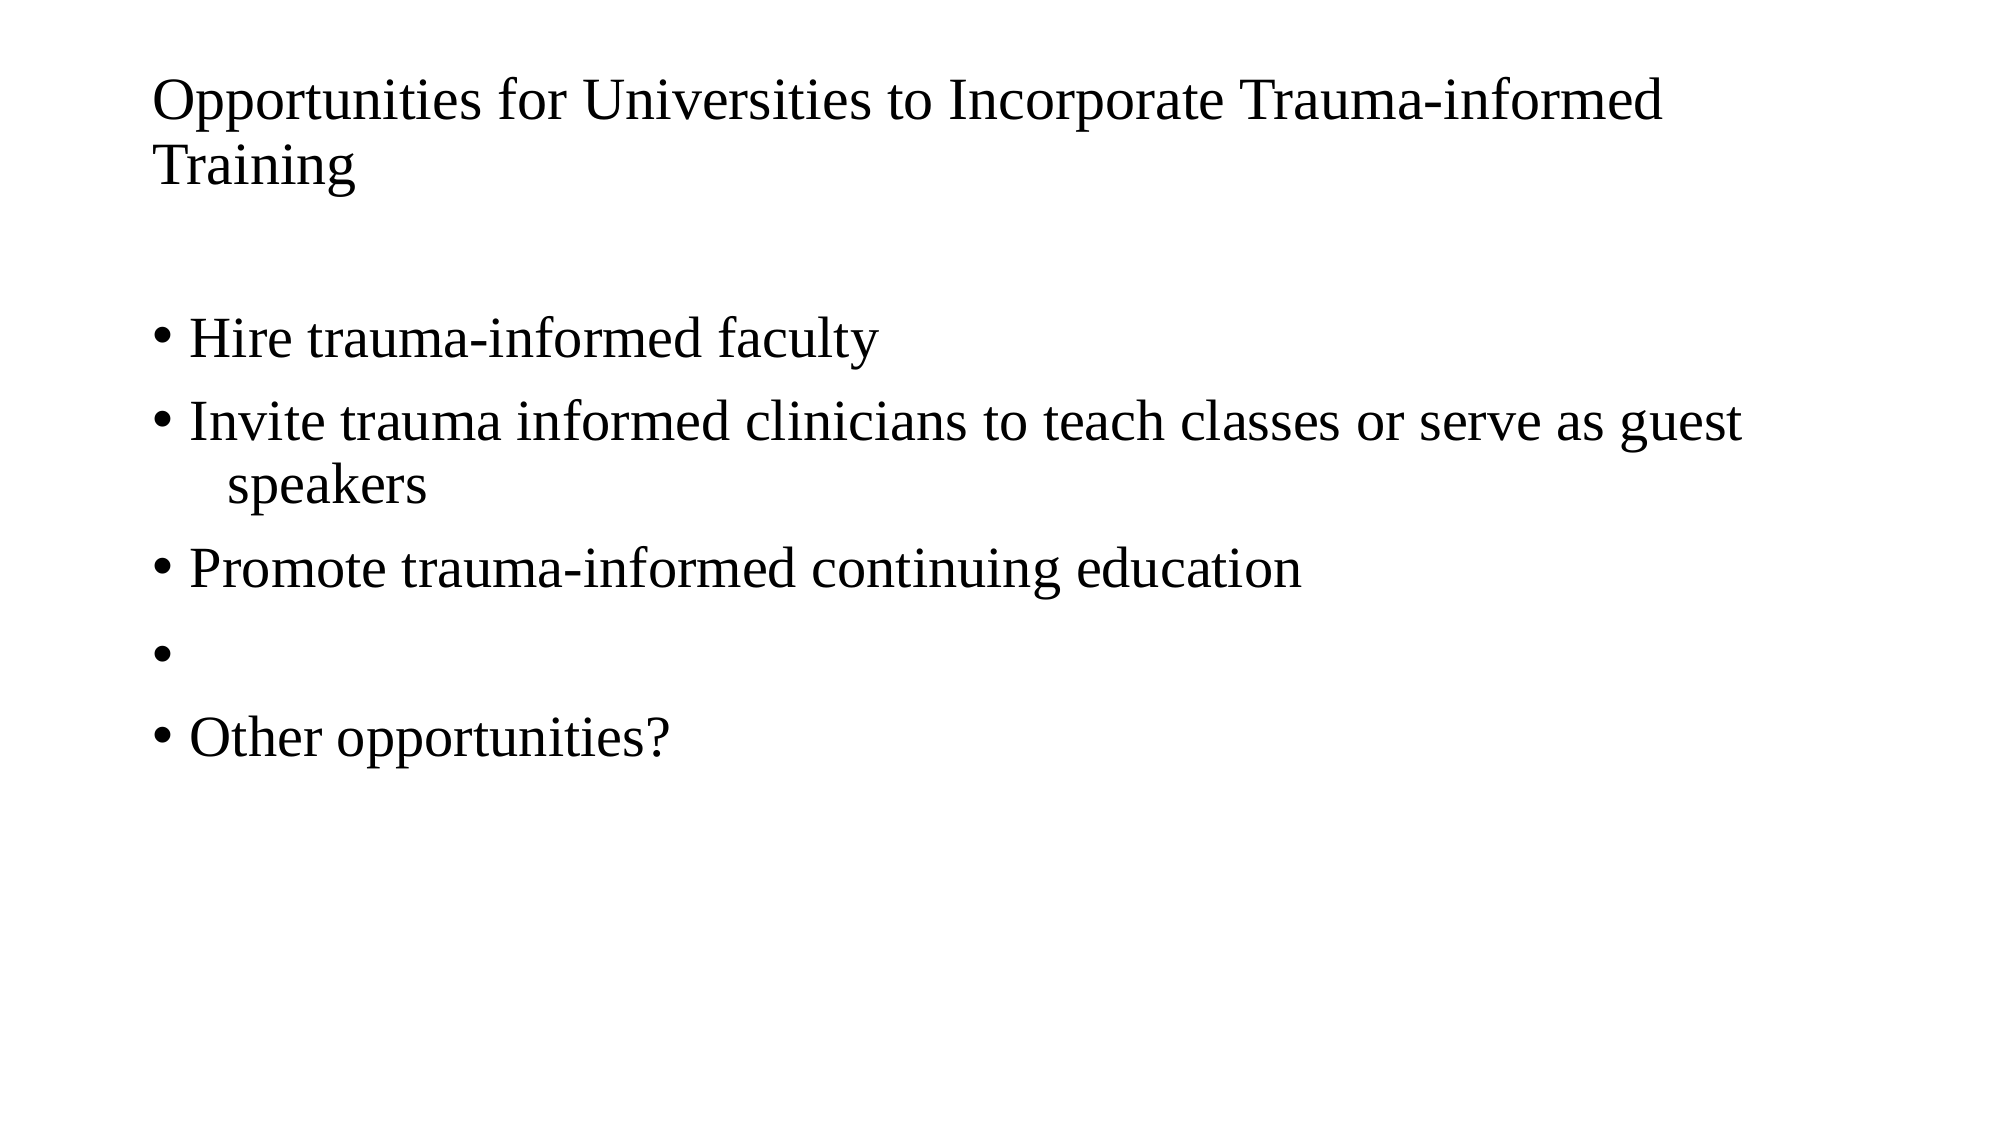

# Opportunities for Universities to Incorporate Trauma-informed Training
Hire trauma-informed faculty
Invite trauma informed clinicians to teach classes or serve as guest speakers
Promote trauma-informed continuing education
Other opportunities?